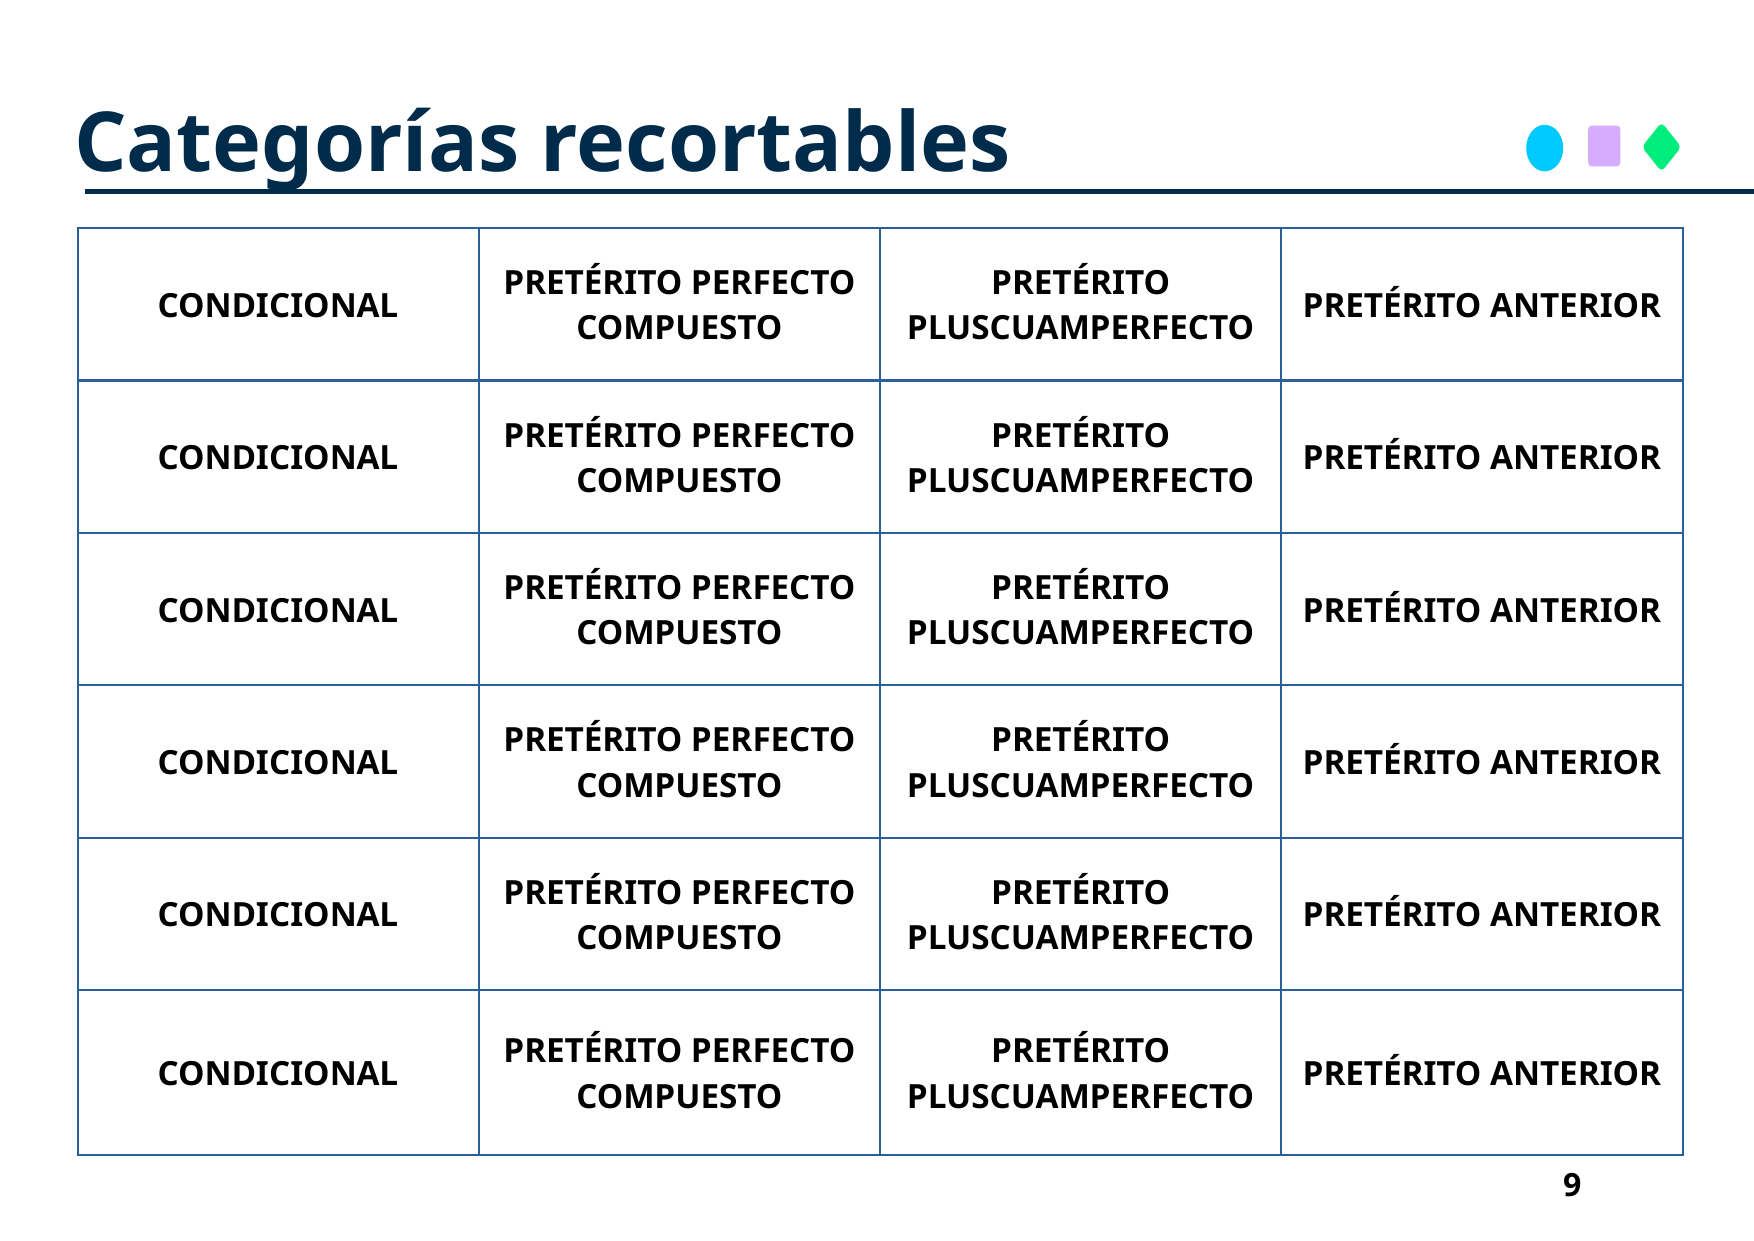

# Categorías recortables
| CONDICIONAL | PRETÉRITO PERFECTO COMPUESTO | PRETÉRITO PLUSCUAMPERFECTO | PRETÉRITO ANTERIOR |
| --- | --- | --- | --- |
| CONDICIONAL | PRETÉRITO PERFECTO COMPUESTO | PRETÉRITO PLUSCUAMPERFECTO | PRETÉRITO ANTERIOR |
| CONDICIONAL | PRETÉRITO PERFECTO COMPUESTO | PRETÉRITO PLUSCUAMPERFECTO | PRETÉRITO ANTERIOR |
| CONDICIONAL | PRETÉRITO PERFECTO COMPUESTO | PRETÉRITO PLUSCUAMPERFECTO | PRETÉRITO ANTERIOR |
| CONDICIONAL | PRETÉRITO PERFECTO COMPUESTO | PRETÉRITO PLUSCUAMPERFECTO | PRETÉRITO ANTERIOR |
| CONDICIONAL | PRETÉRITO PERFECTO COMPUESTO | PRETÉRITO PLUSCUAMPERFECTO | PRETÉRITO ANTERIOR |